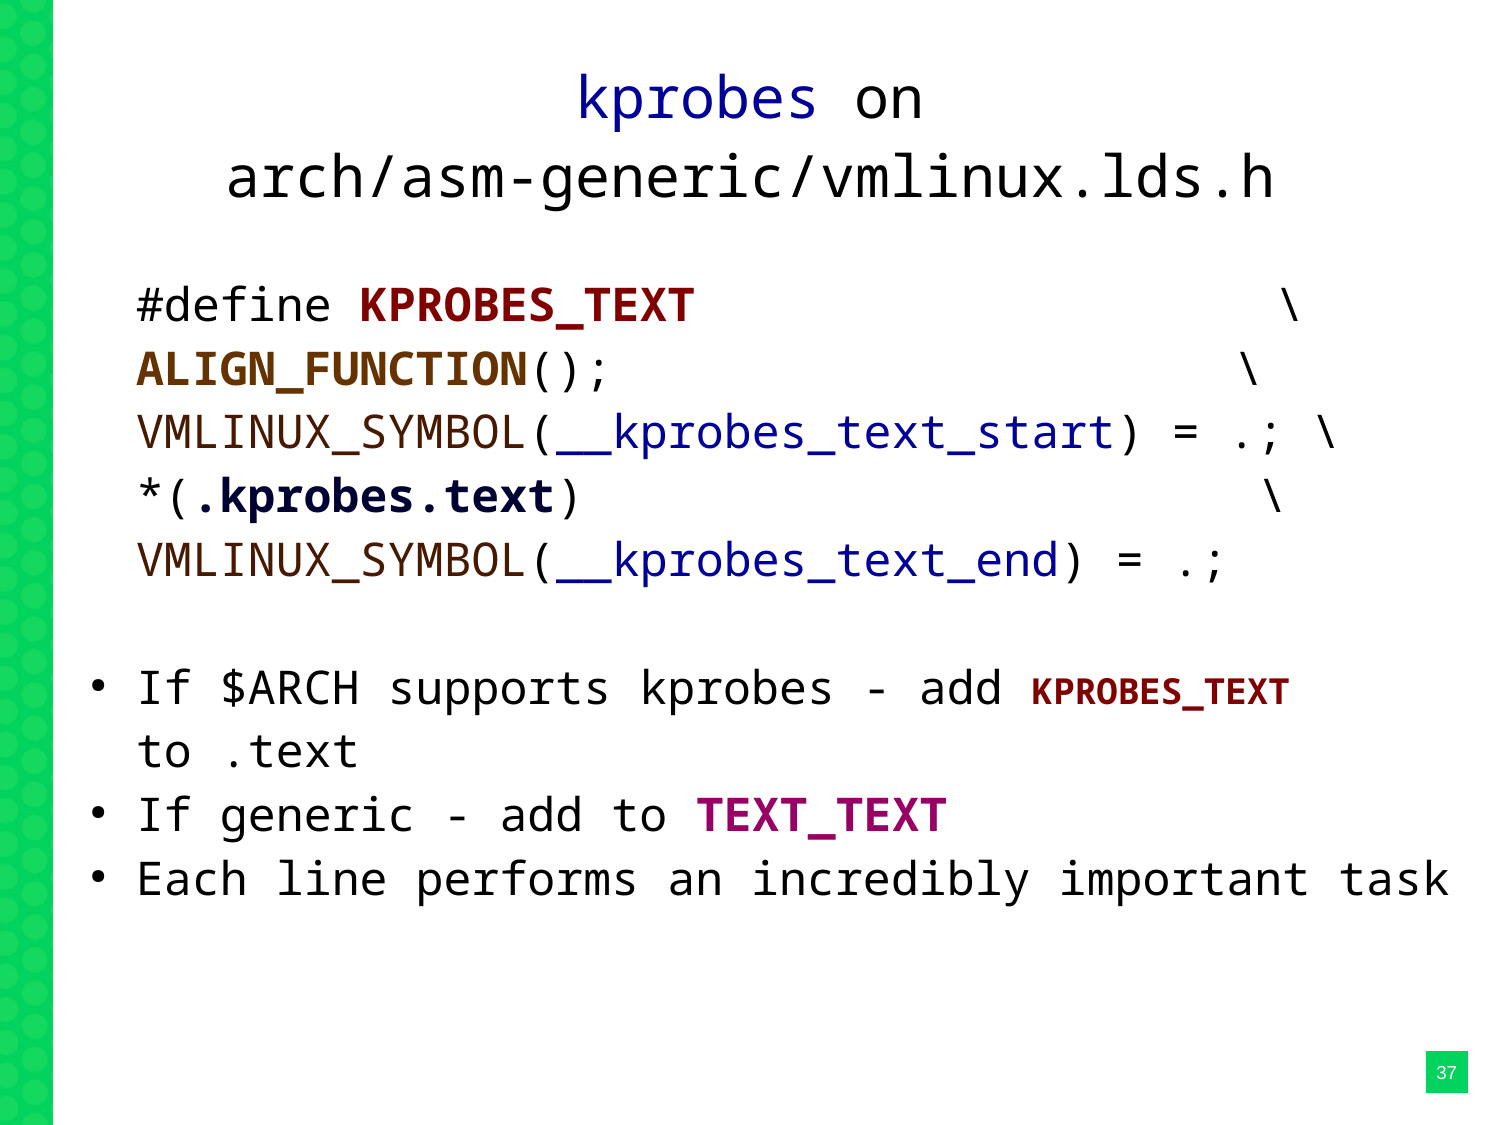

# kprobes on arch/asm-generic/vmlinux.lds.h
#define KPROBES_TEXT				 \
ALIGN_FUNCTION(); 		 \
VMLINUX_SYMBOL(__kprobes_text_start) = .; \
*(.kprobes.text)			 \
VMLINUX_SYMBOL(__kprobes_text_end) = .;
If $ARCH supports kprobes - add KPROBES_TEXT to .text
If generic - add to TEXT_TEXT
Each line performs an incredibly important task